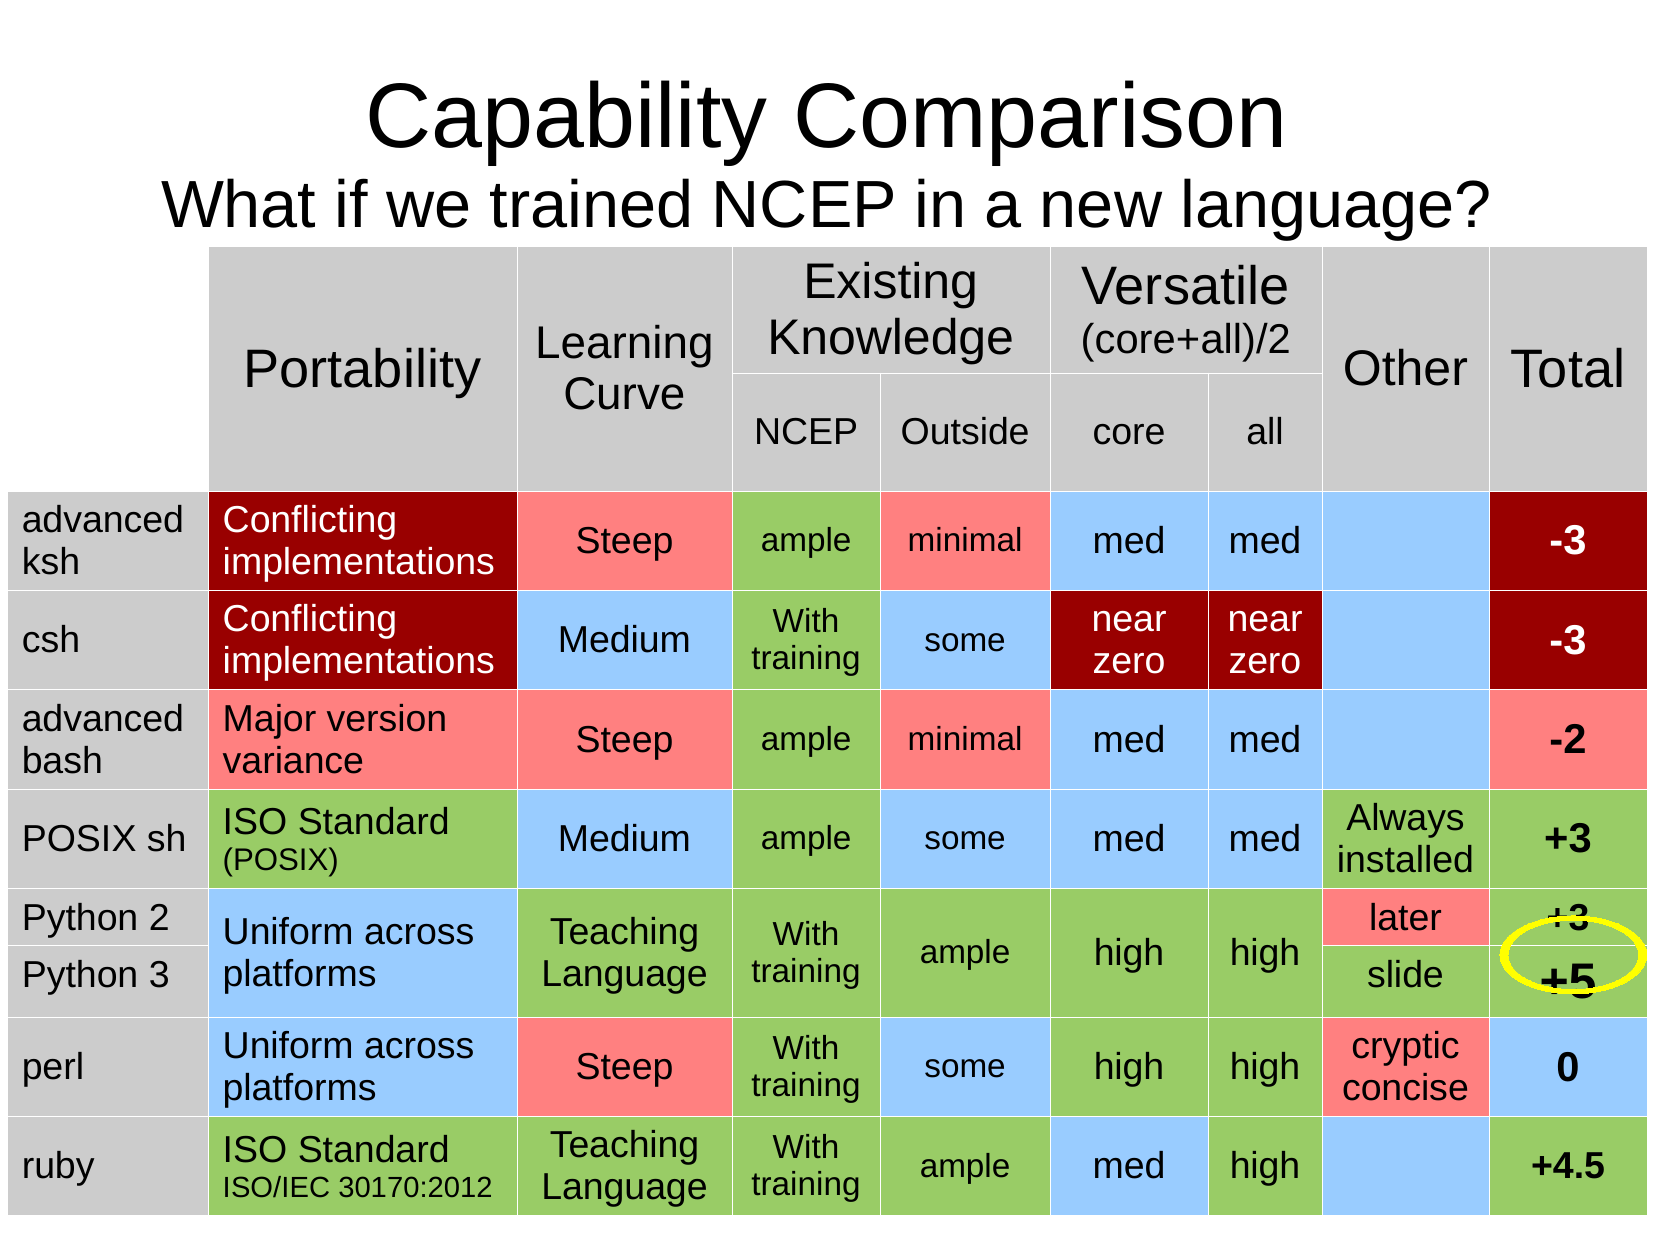

# Capability Comparison What if we trained NCEP in a new language?
| | Portability | Learning Curve | Existing Knowledge | | Versatile (core+all)/2 | | Other | Total |
| --- | --- | --- | --- | --- | --- | --- | --- | --- |
| | | | NCEP | Outside | core | all | | |
| advanced ksh | Conflicting implementations | Steep | ample | minimal | med | med | | -3 |
| csh | Conflicting implementations | Medium | With training | some | near zero | near zero | | -3 |
| advanced bash | Major version variance | Steep | ample | minimal | med | med | | -2 |
| POSIX sh | ISO Standard (POSIX) | Medium | ample | some | med | med | Always installed | +3 |
| Python 2 | Uniform across platforms | Teaching Language | With training | ample | high | high | later | +3 |
| Python 3 | | | | | | | slide | +5 |
| perl | Uniform across platforms | Steep | With training | some | high | high | cryptic concise | 0 |
| ruby | ISO Standard ISO/IEC 30170:2012 | Teaching Language | With training | ample | med | high | | +4.5 |
49